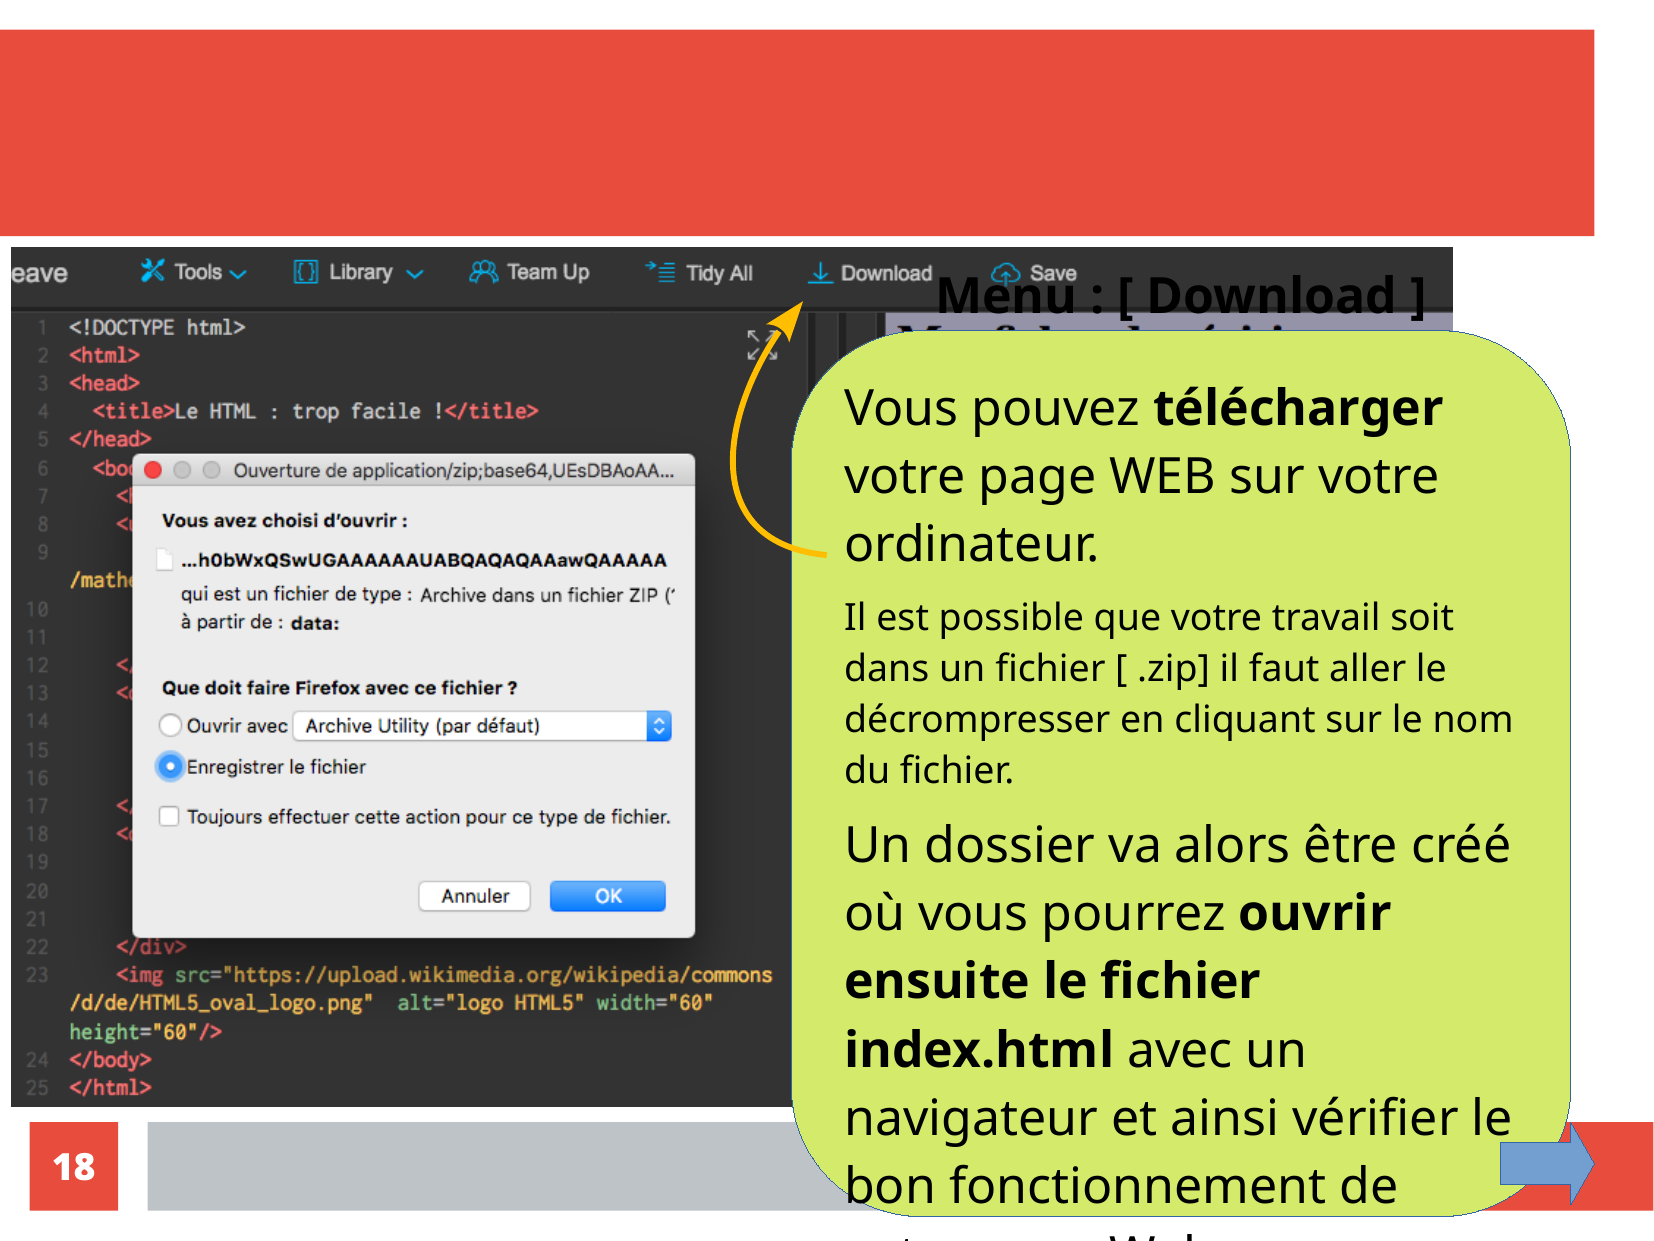

#
Menu : [ Download ]
Vous pouvez télécharger votre page WEB sur votre ordinateur.
Il est possible que votre travail soit dans un fichier [ .zip] il faut aller le décrompresser en cliquant sur le nom du fichier.
Un dossier va alors être créé où vous pourrez ouvrir ensuite le fichier index.html avec un navigateur et ainsi vérifier le bon fonctionnement de votre page Web ...
18